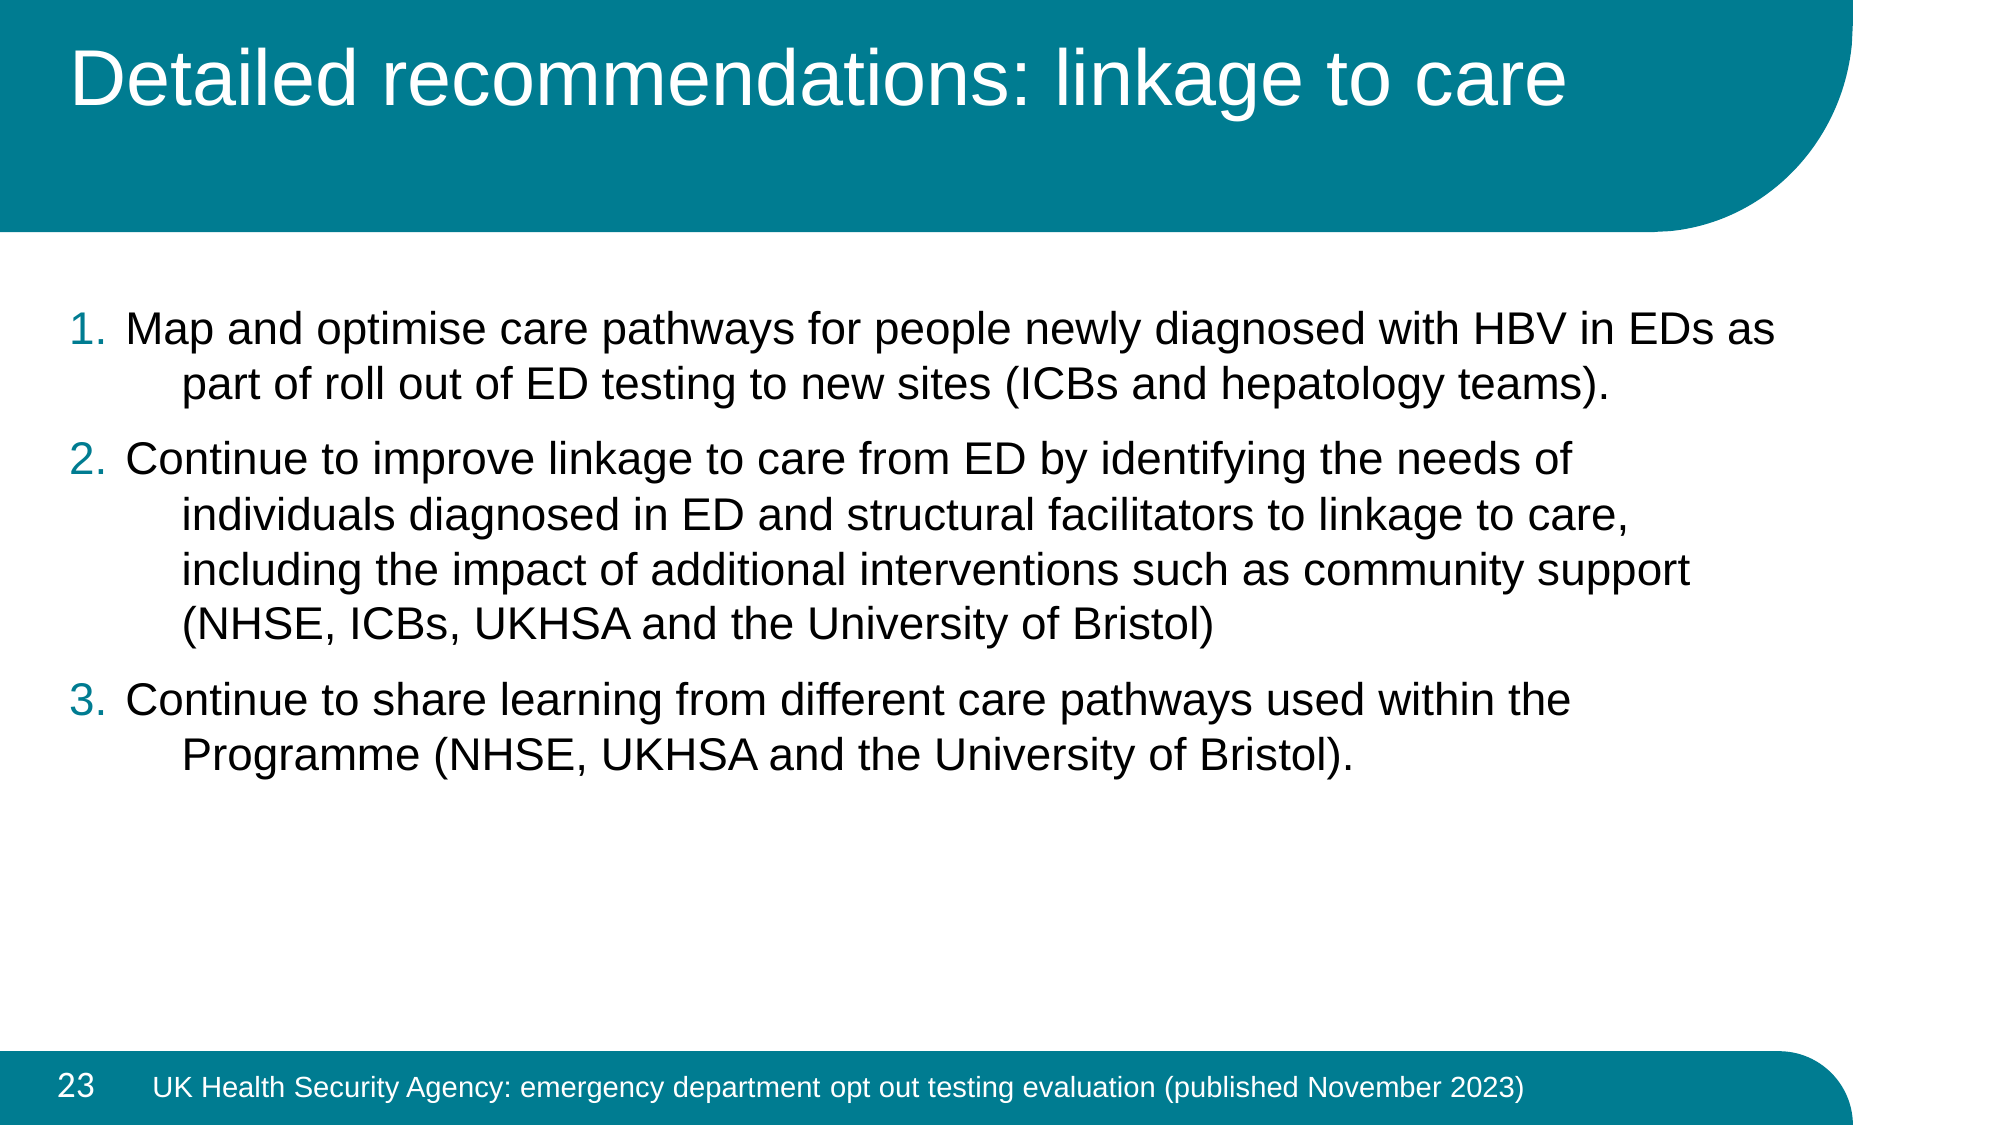

# Detailed recommendations: linkage to care
Map and optimise care pathways for people newly diagnosed with HBV in EDs as part of roll out of ED testing to new sites (ICBs and hepatology teams).
Continue to improve linkage to care from ED by identifying the needs of individuals diagnosed in ED and structural facilitators to linkage to care, including the impact of additional interventions such as community support (NHSE, ICBs, UKHSA and the University of Bristol)
Continue to share learning from different care pathways used within the Programme (NHSE, UKHSA and the University of Bristol).
UK Health Security Agency: emergency department opt out testing evaluation (published November 2023)